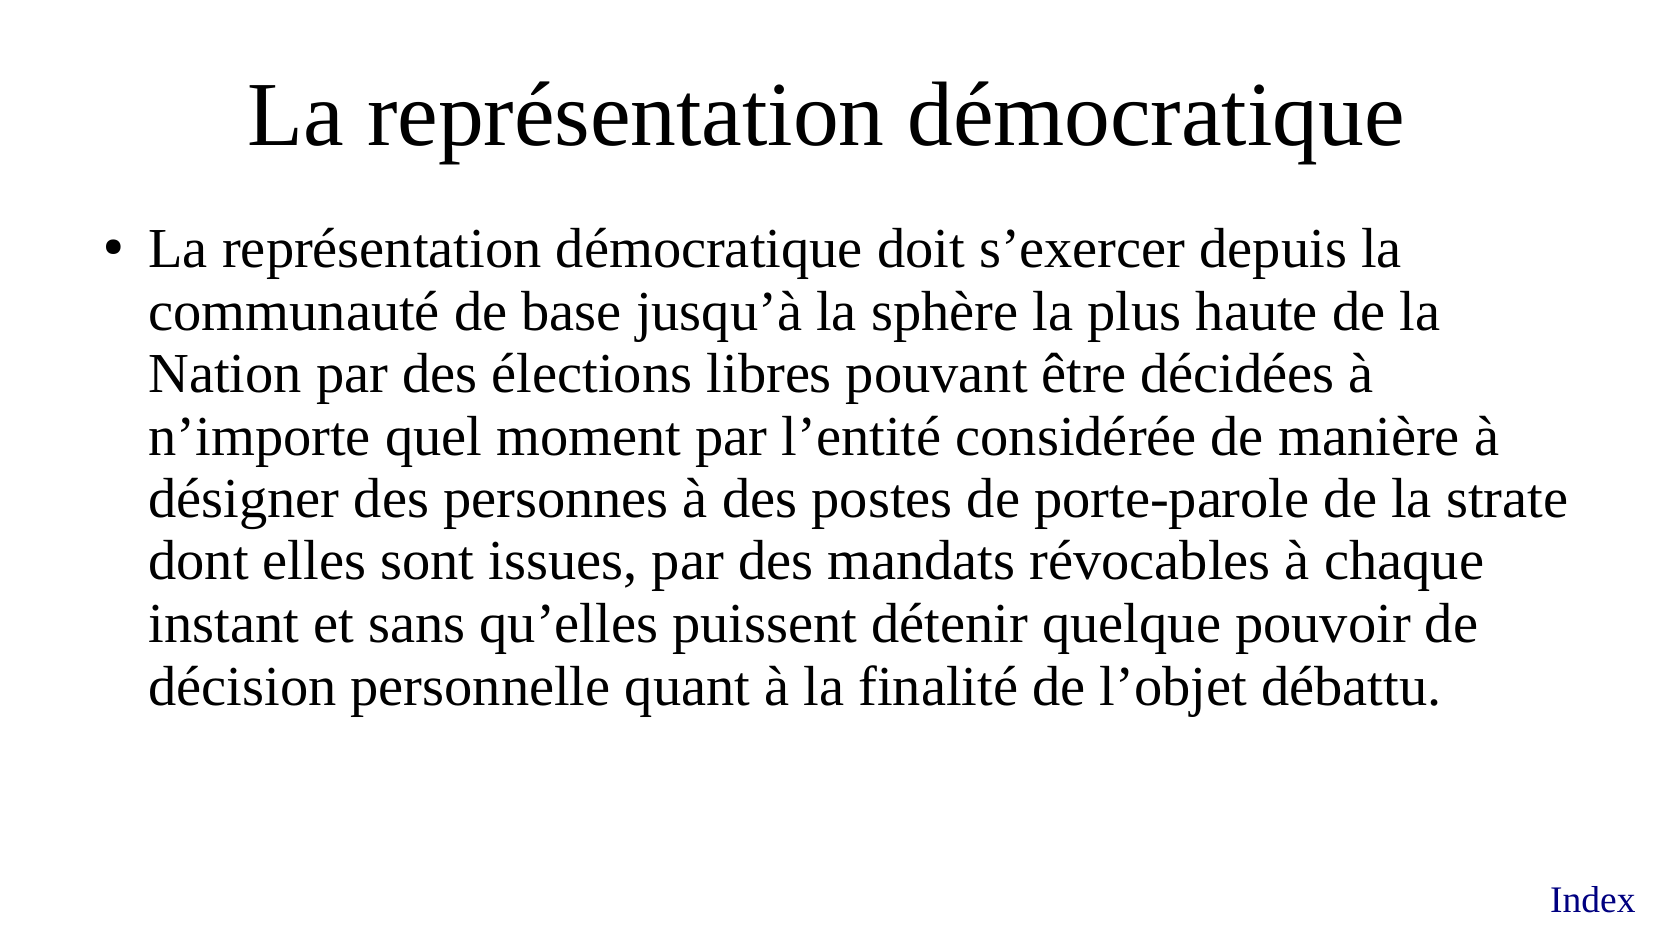

# La représentation démocratique
La représentation démocratique doit s’exercer depuis la communauté de base jusqu’à la sphère la plus haute de la Nation par des élections libres pouvant être décidées à n’importe quel moment par l’entité considérée de manière à désigner des personnes à des postes de porte-parole de la strate dont elles sont issues, par des mandats révocables à chaque instant et sans qu’elles puissent détenir quelque pouvoir de décision personnelle quant à la finalité de l’objet débattu.